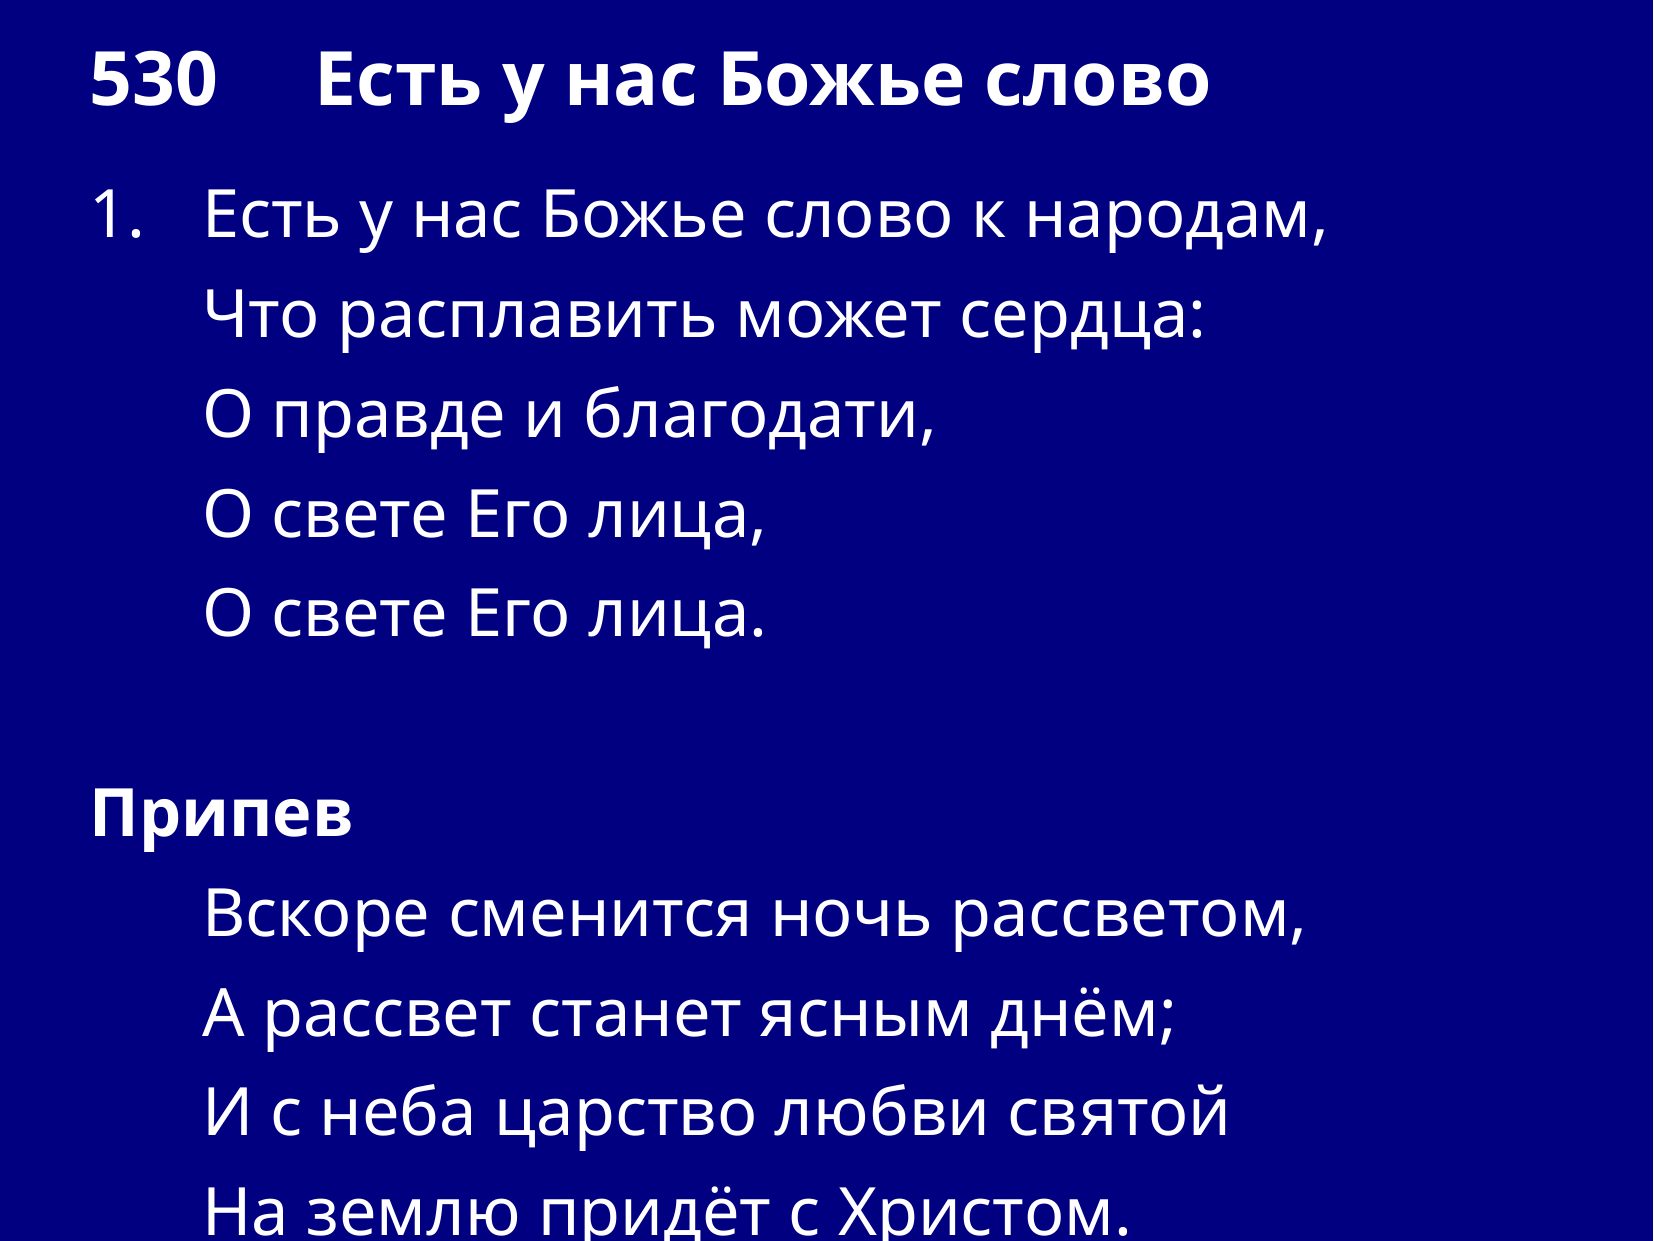

530	Есть у нас Божье слово
1.	Есть у нас Божье слово к народам,
	Что расплавить может сердца:
	О правде и благодати,
	О свете Его лица,
	О свете Его лица.
Припев
	Вскоре сменится ночь рассветом,
	А рассвет станет ясным днём;
	И с неба царство любви святой
	На землю придёт с Христом.